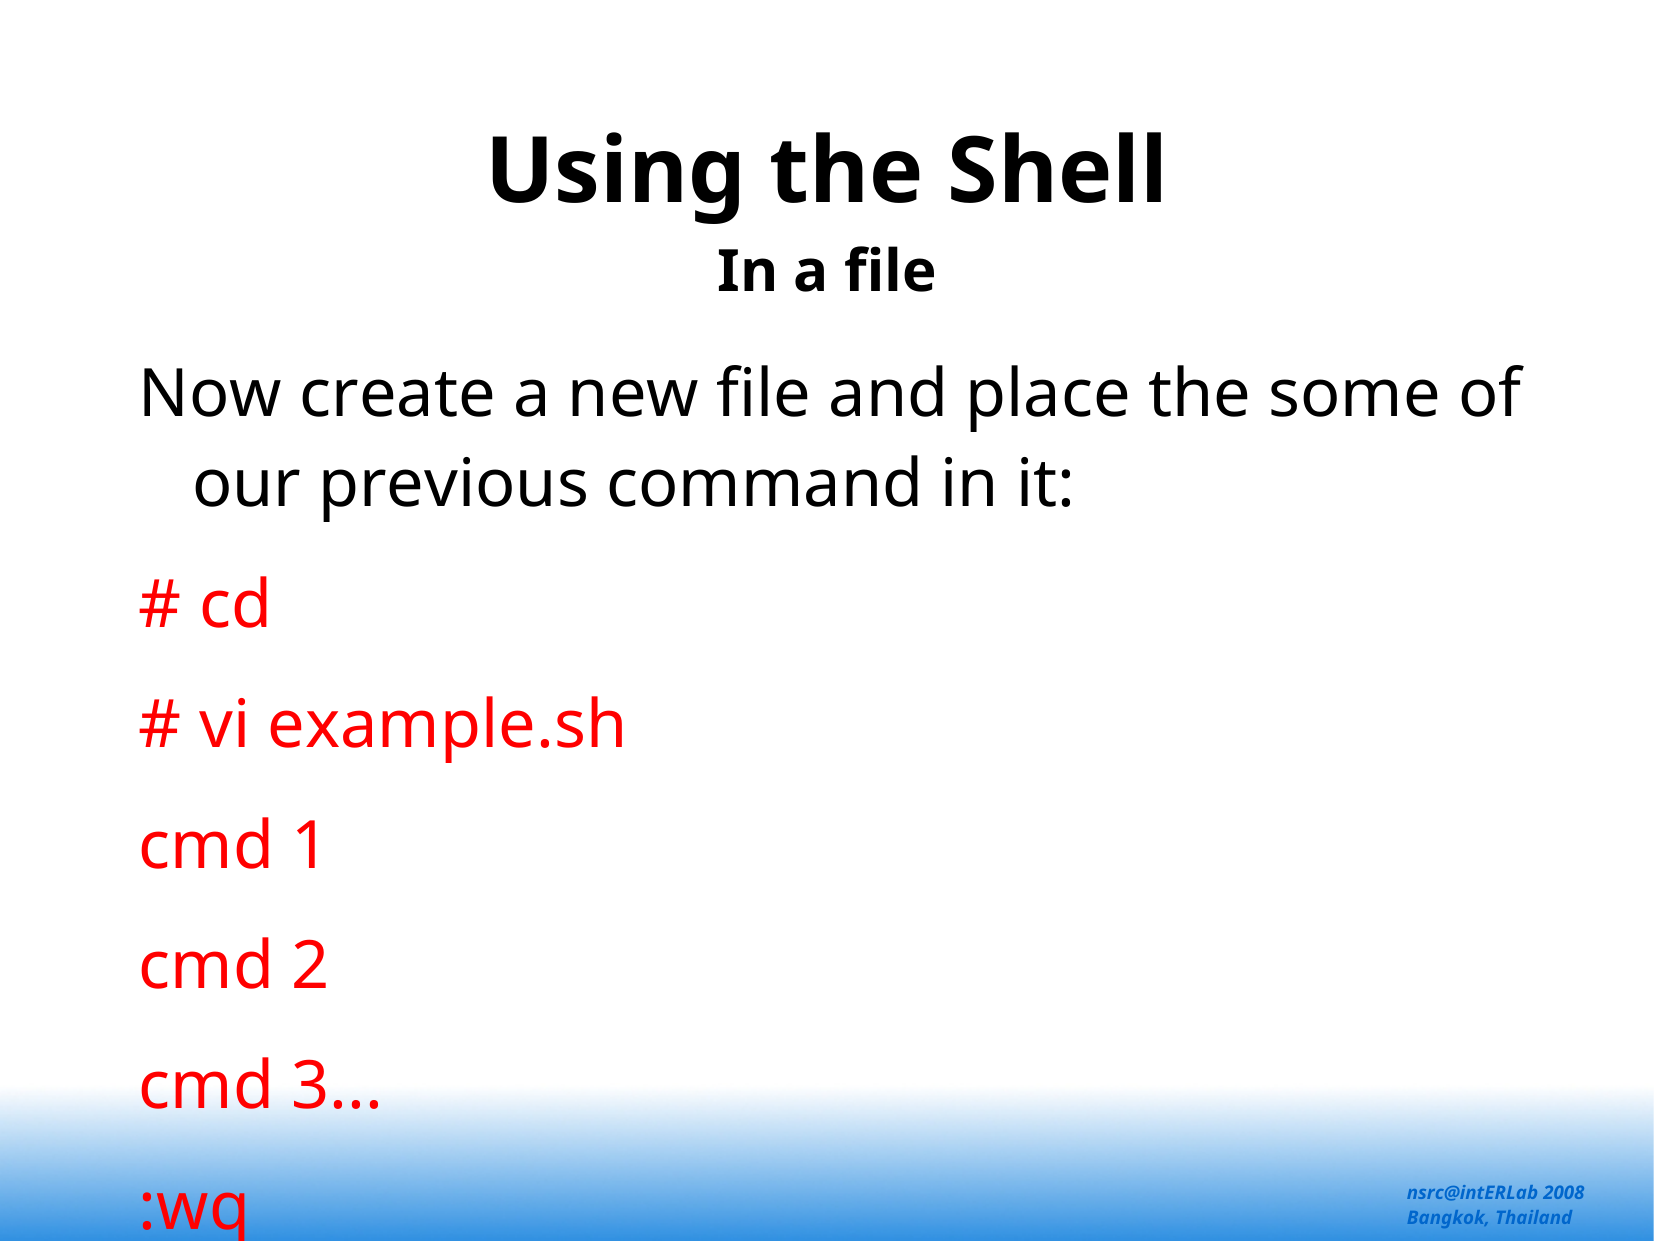

# Using the Shell In a file
Now create a new file and place the some of our previous command in it:
# cd
# vi example.sh
cmd 1
cmd 2
cmd 3...
:wq